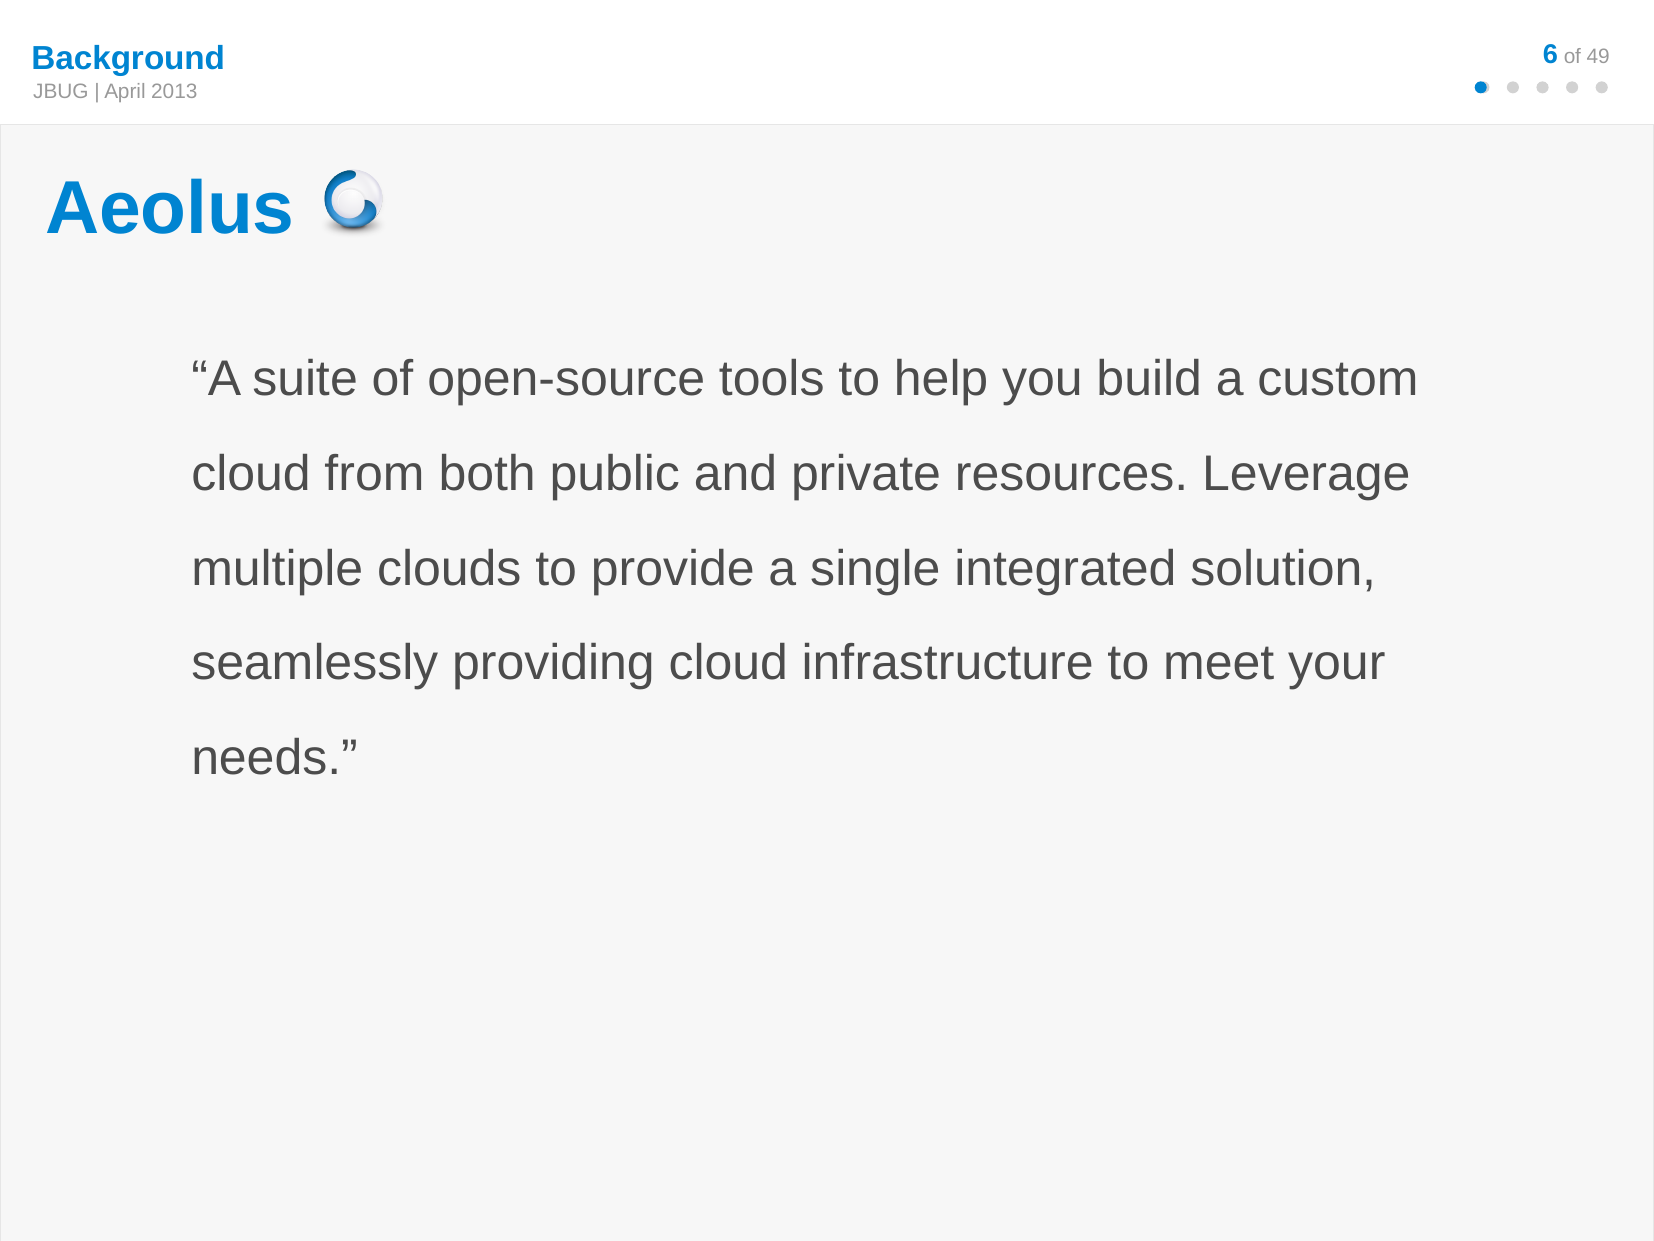

 of 49
Background
# JBUG | April 2013
Aeolus
“A suite of open-source tools to help you build a custom cloud from both public and private resources. Leverage multiple clouds to provide a single integrated solution, seamlessly providing cloud infrastructure to meet your needs.”